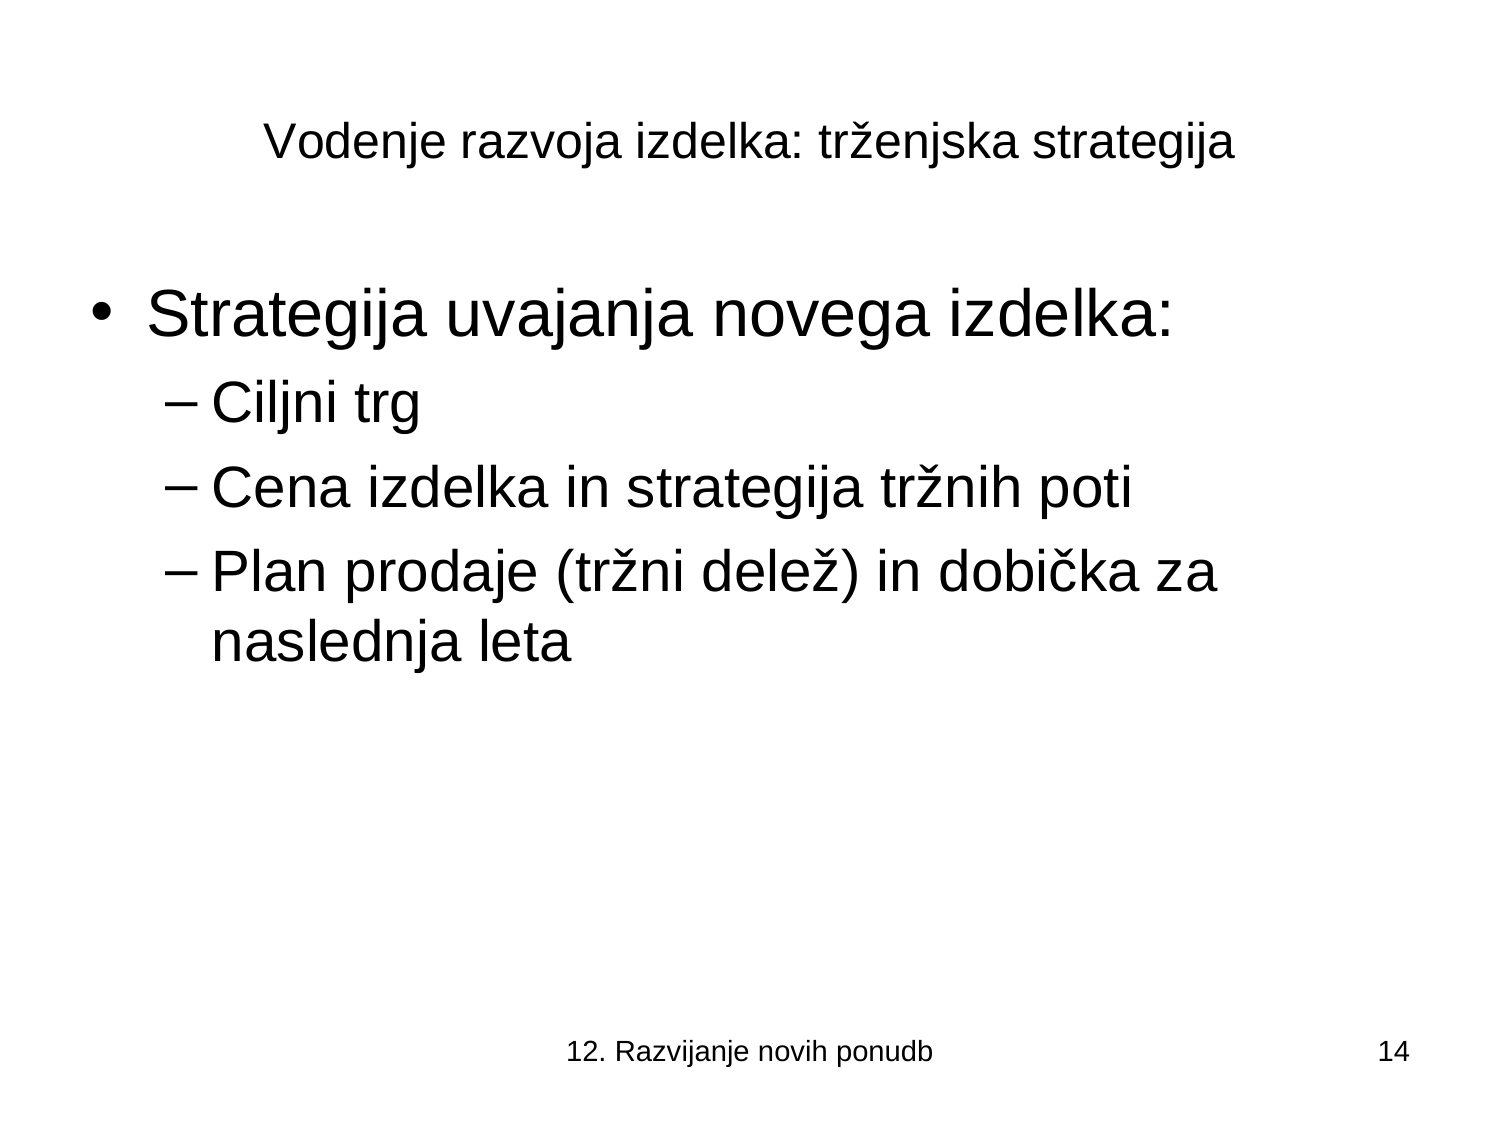

# Vodenje razvoja izdelka: trženjska strategija
Strategija uvajanja novega izdelka:
Ciljni trg
Cena izdelka in strategija tržnih poti
Plan prodaje (tržni delež) in dobička za naslednja leta
12. Razvijanje novih ponudb